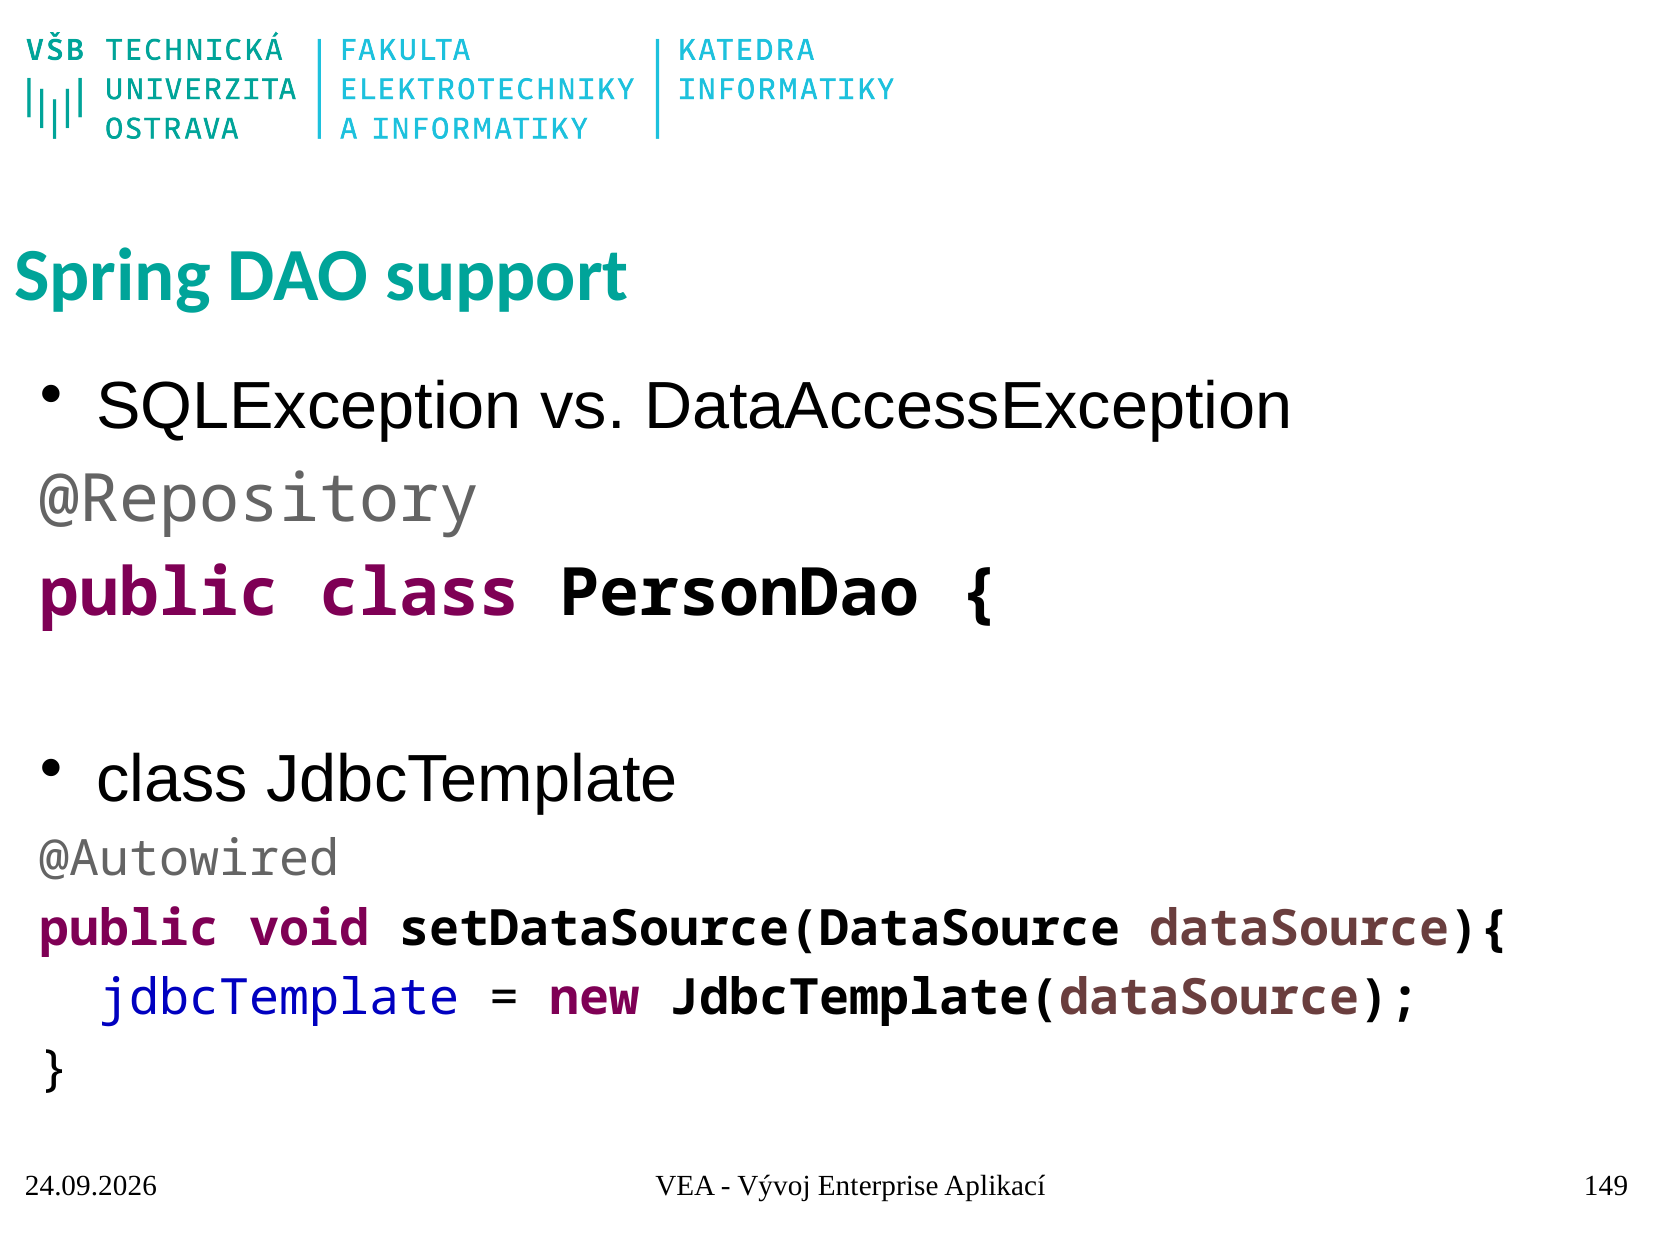

Spring DAO support
# SQLException vs. DataAccessException
@Repository
public class PersonDao {
class JdbcTemplate
@Autowired
public void setDataSource(DataSource dataSource){
 jdbcTemplate = new JdbcTemplate(dataSource);
}
VEA - Vývoj Enterprise Aplikací
149